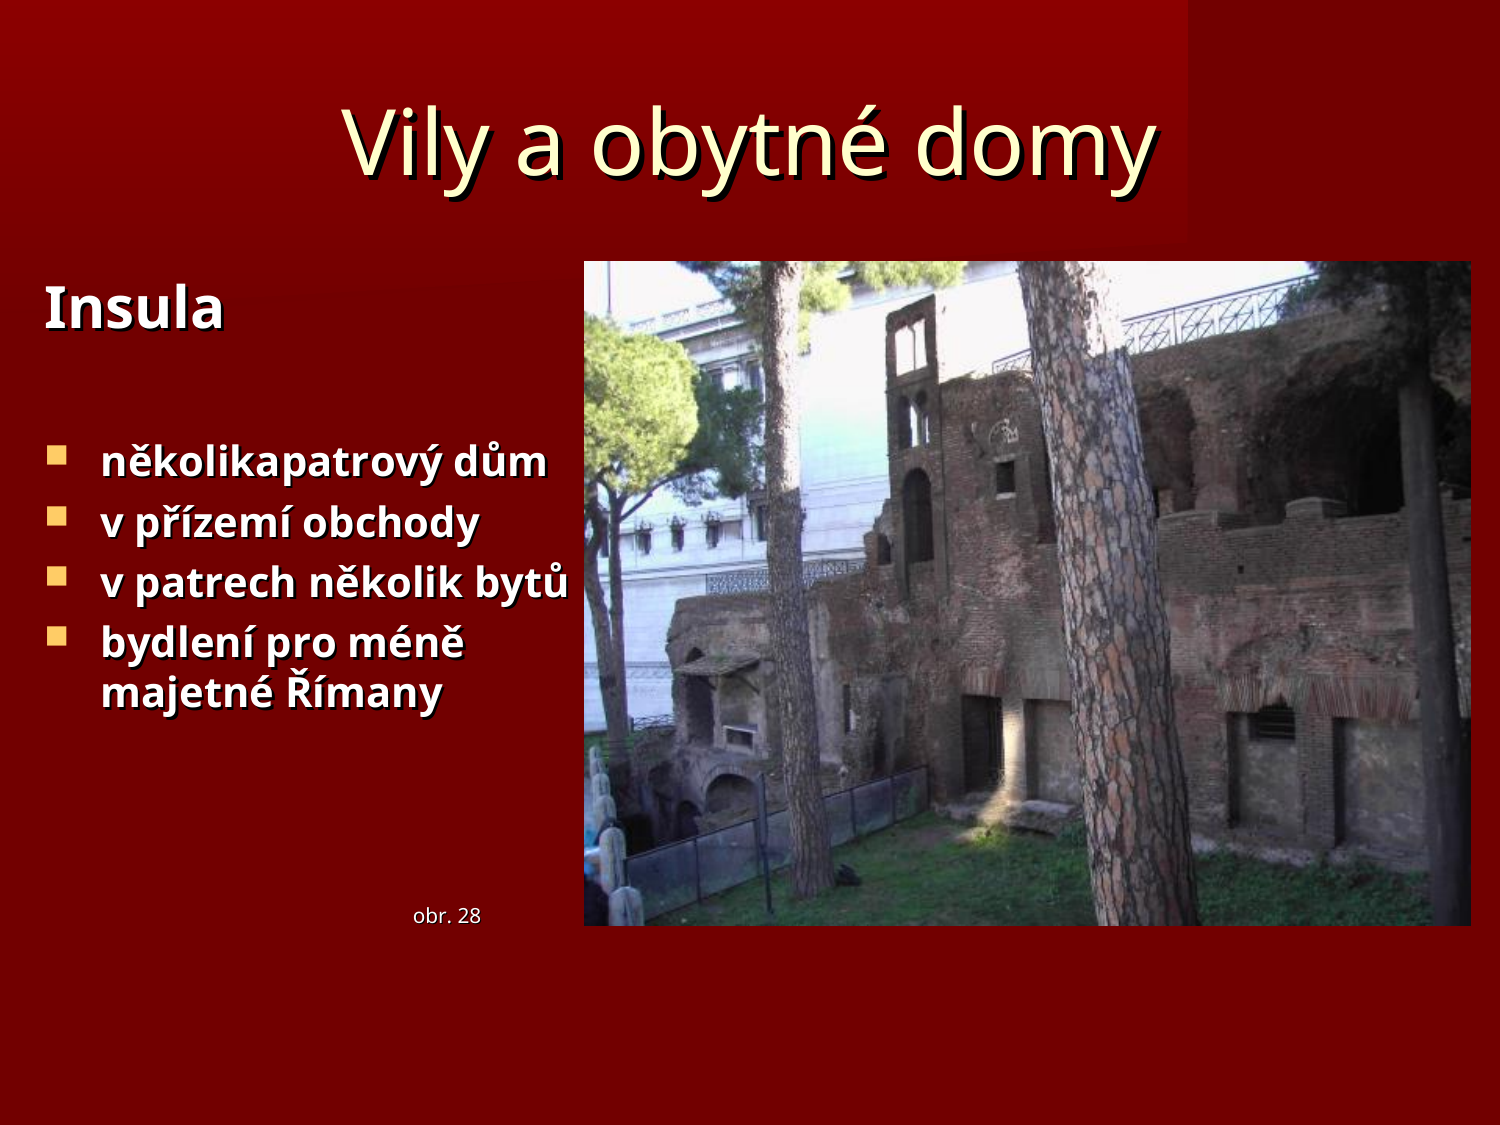

# Vily a obytné domy
Insula
několikapatrový dům
v přízemí obchody
v patrech několik bytů
bydlení pro méně majetné Římany
 obr. 28